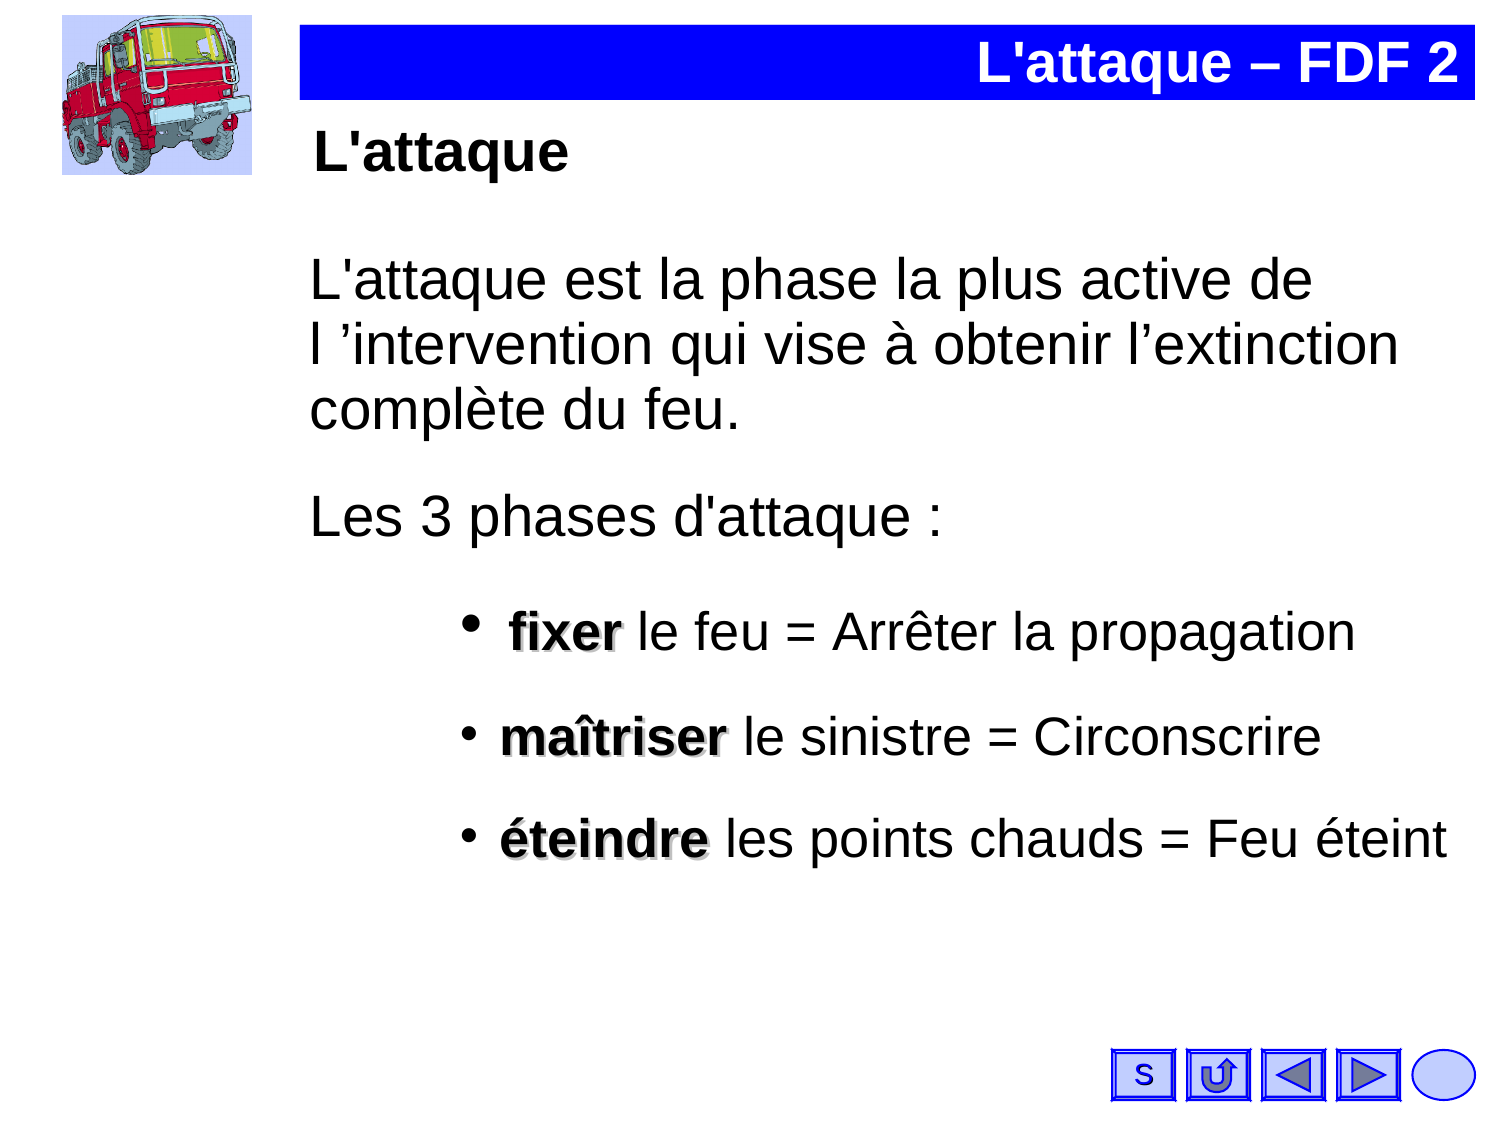

L'attaque – FDF 2
L'attaque
L'attaque est la phase la plus active de l ’intervention qui vise à obtenir l’extinction complète du feu.
Les 3 phases d'attaque :
 fixer le feu = Arrêter la propagation
 maîtriser le sinistre = Circonscrire
 éteindre les points chauds = Feu éteint